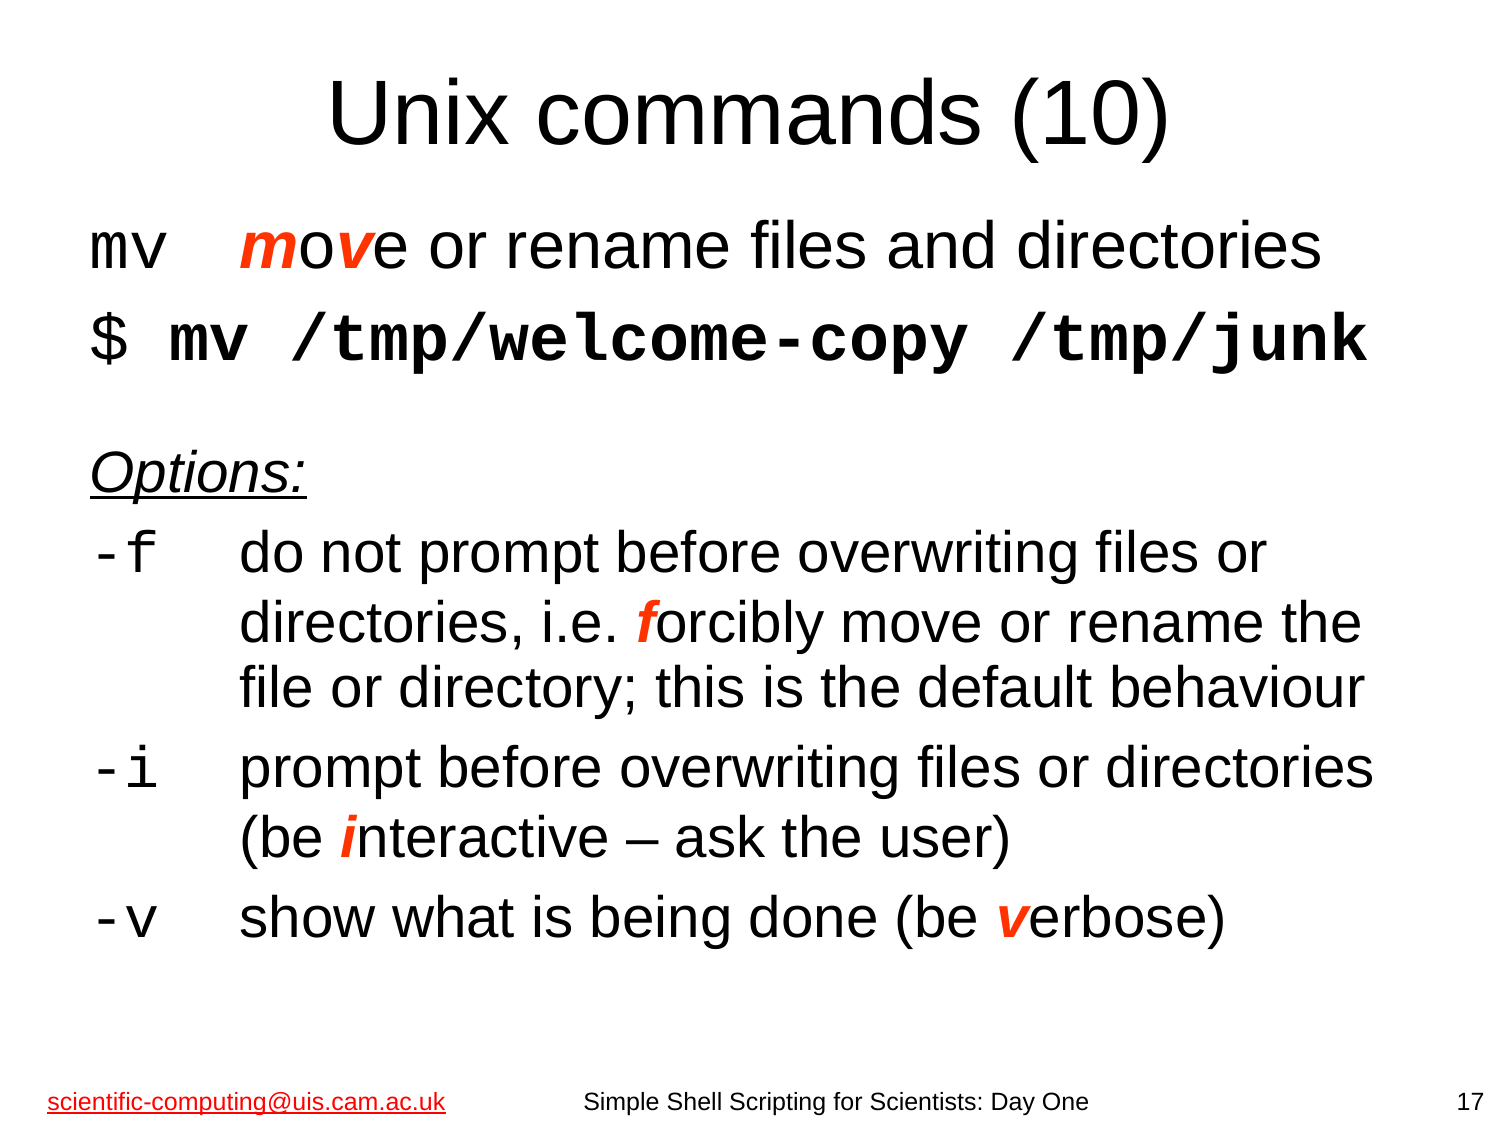

# Unix commands (10)
mv	move or rename files and directories
$ mv /tmp/welcome-copy /tmp/junk
Options:
-f	do not prompt before overwriting files or 		directories, i.e. forcibly move or rename the 	file or directory; this is the default behaviour
-i	prompt before overwriting files or directories 	(be interactive – ask the user)
-v	show what is being done (be verbose)
escience-support@ucs.cam.ac.uk	Simple Shell Scripting for Scientists: Day One
17